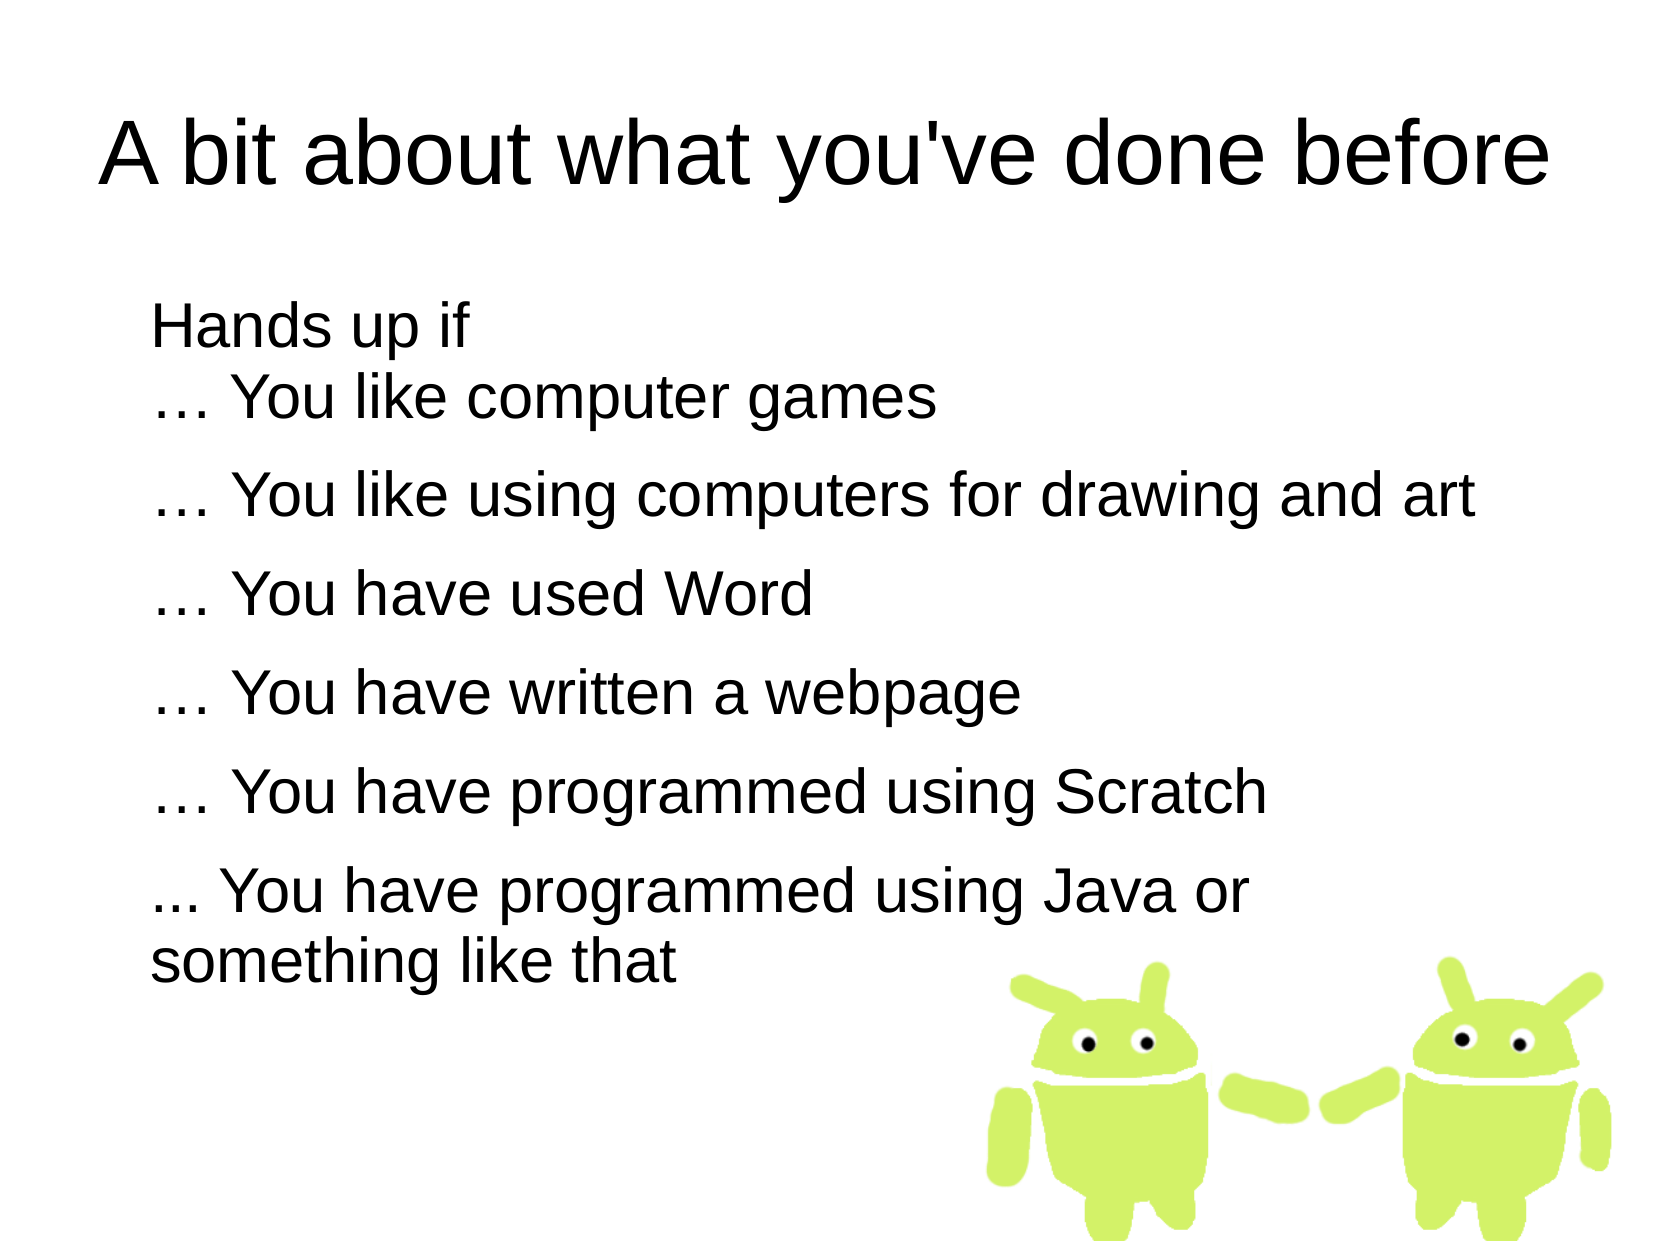

# A bit about what you've done before
Hands up if
… You like computer games
… You like using computers for drawing and art
… You have used Word
… You have written a webpage
… You have programmed using Scratch
... You have programmed using Java or something like that